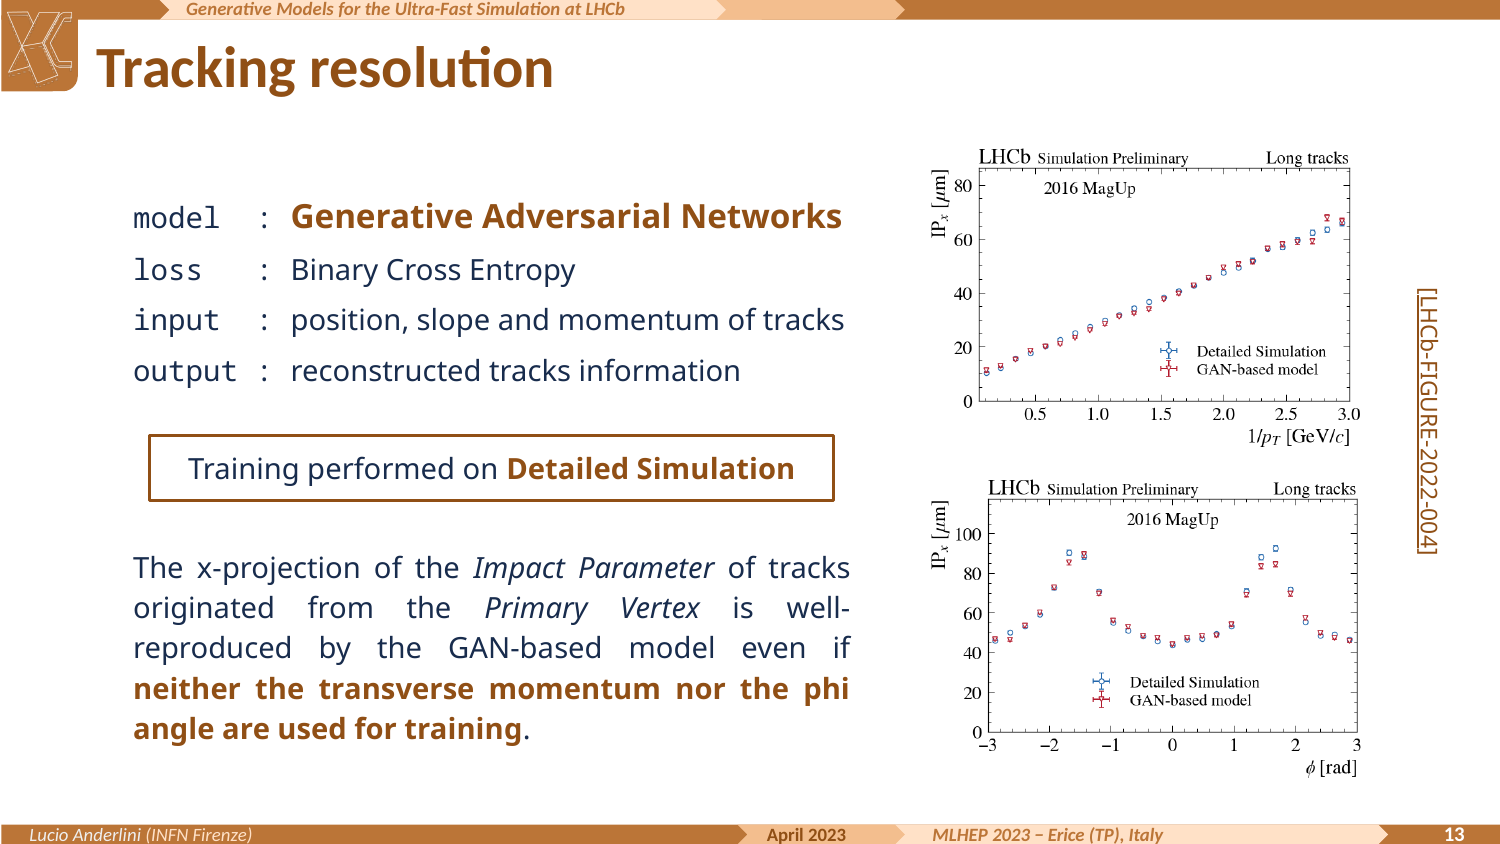

# Tracking resolution
model : Generative Adversarial Networks
loss : Binary Cross Entropy
input : position, slope and momentum of tracks
output : reconstructed tracks information
[LHCb-FIGURE-2022-004]
Training performed on Detailed Simulation
The x-projection of the Impact Parameter of tracks originated from the Primary Vertex is well-reproduced by the GAN-based model even if neither the transverse momentum nor the phi angle are used for training.